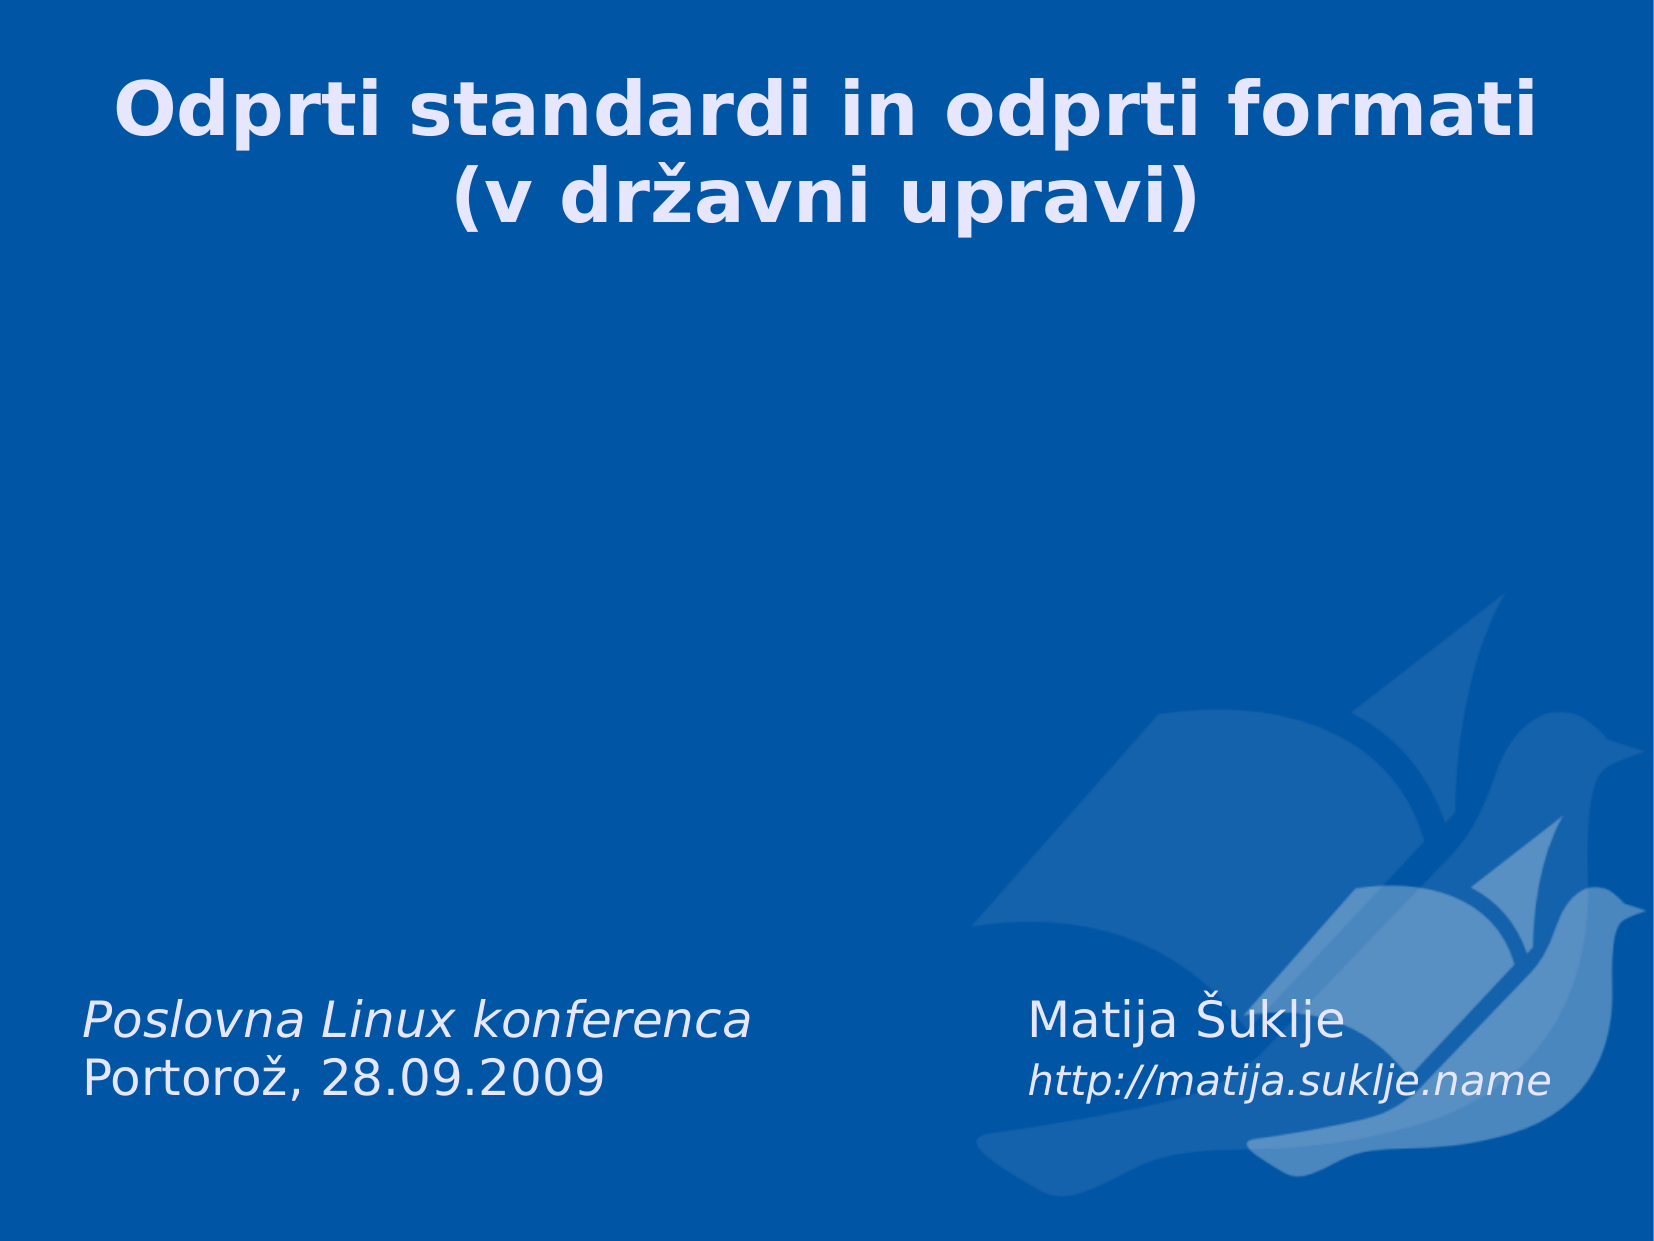

# Odprti standardi in odprti formati (v državni upravi)
Poslovna Linux konferenca			Matija Šuklje
Portorož, 28.09.2009				http://matija.suklje.name